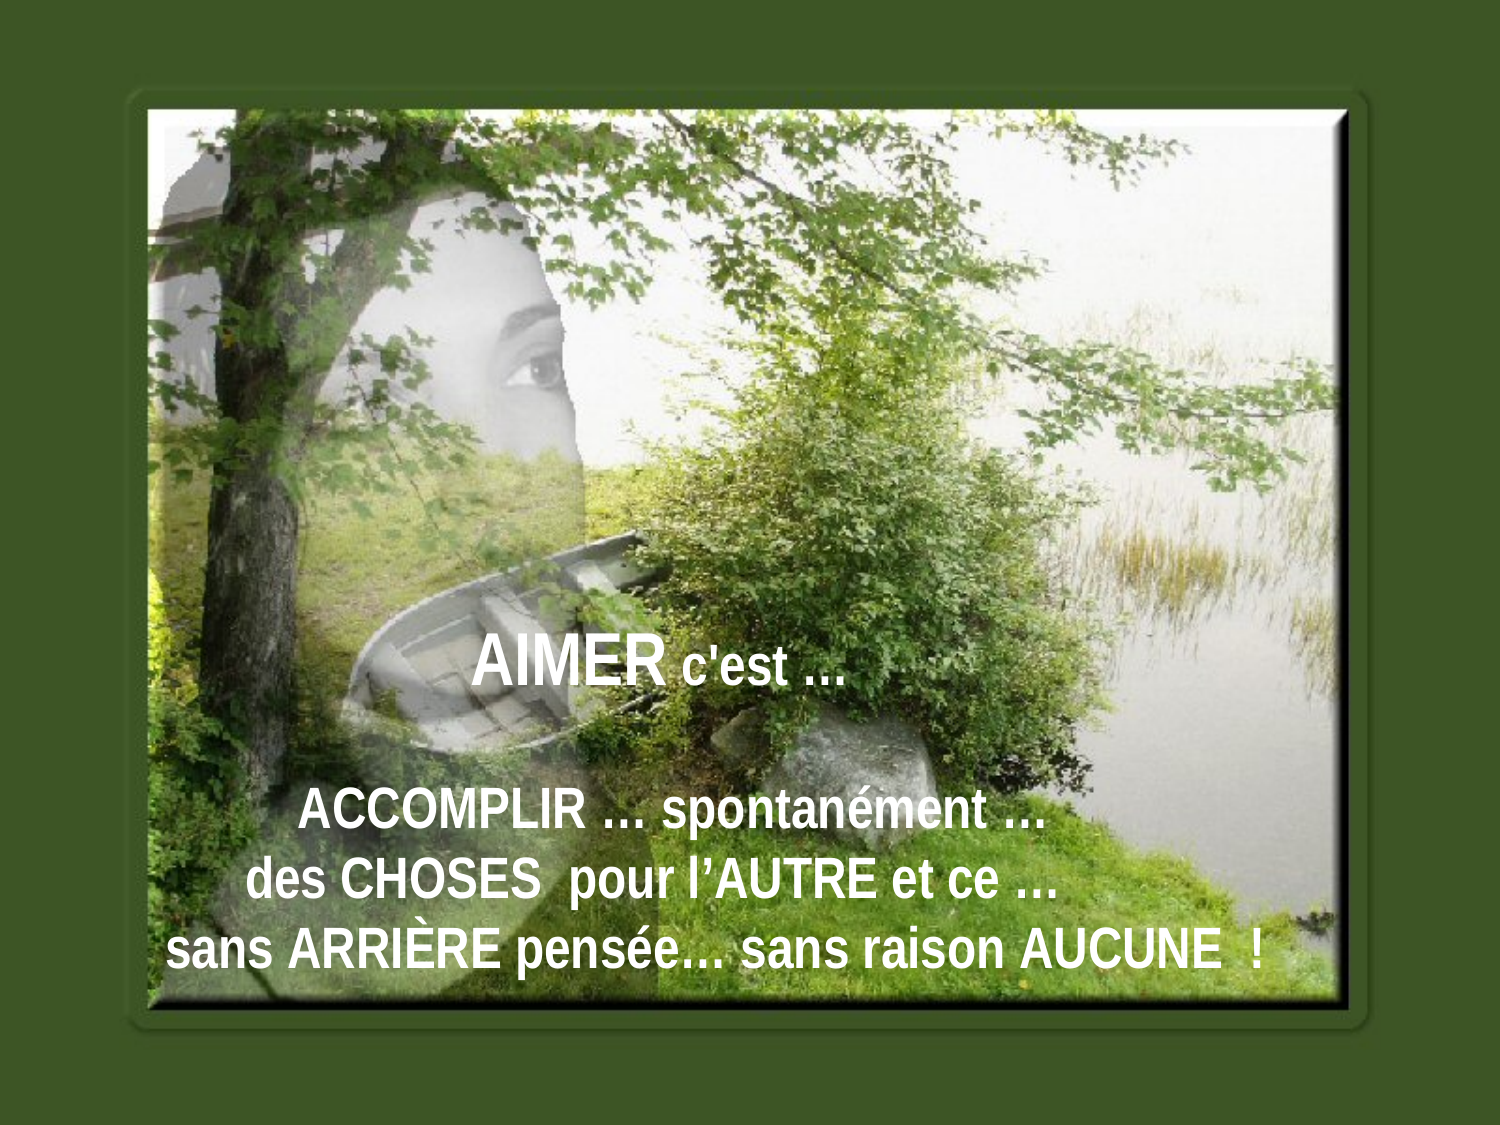

AIMER c'est …
 ACCOMPLIR … spontanément …
 des CHOSES pour l’AUTRE et ce …
 sans ARRIÈRE pensée… sans raison AUCUNE !